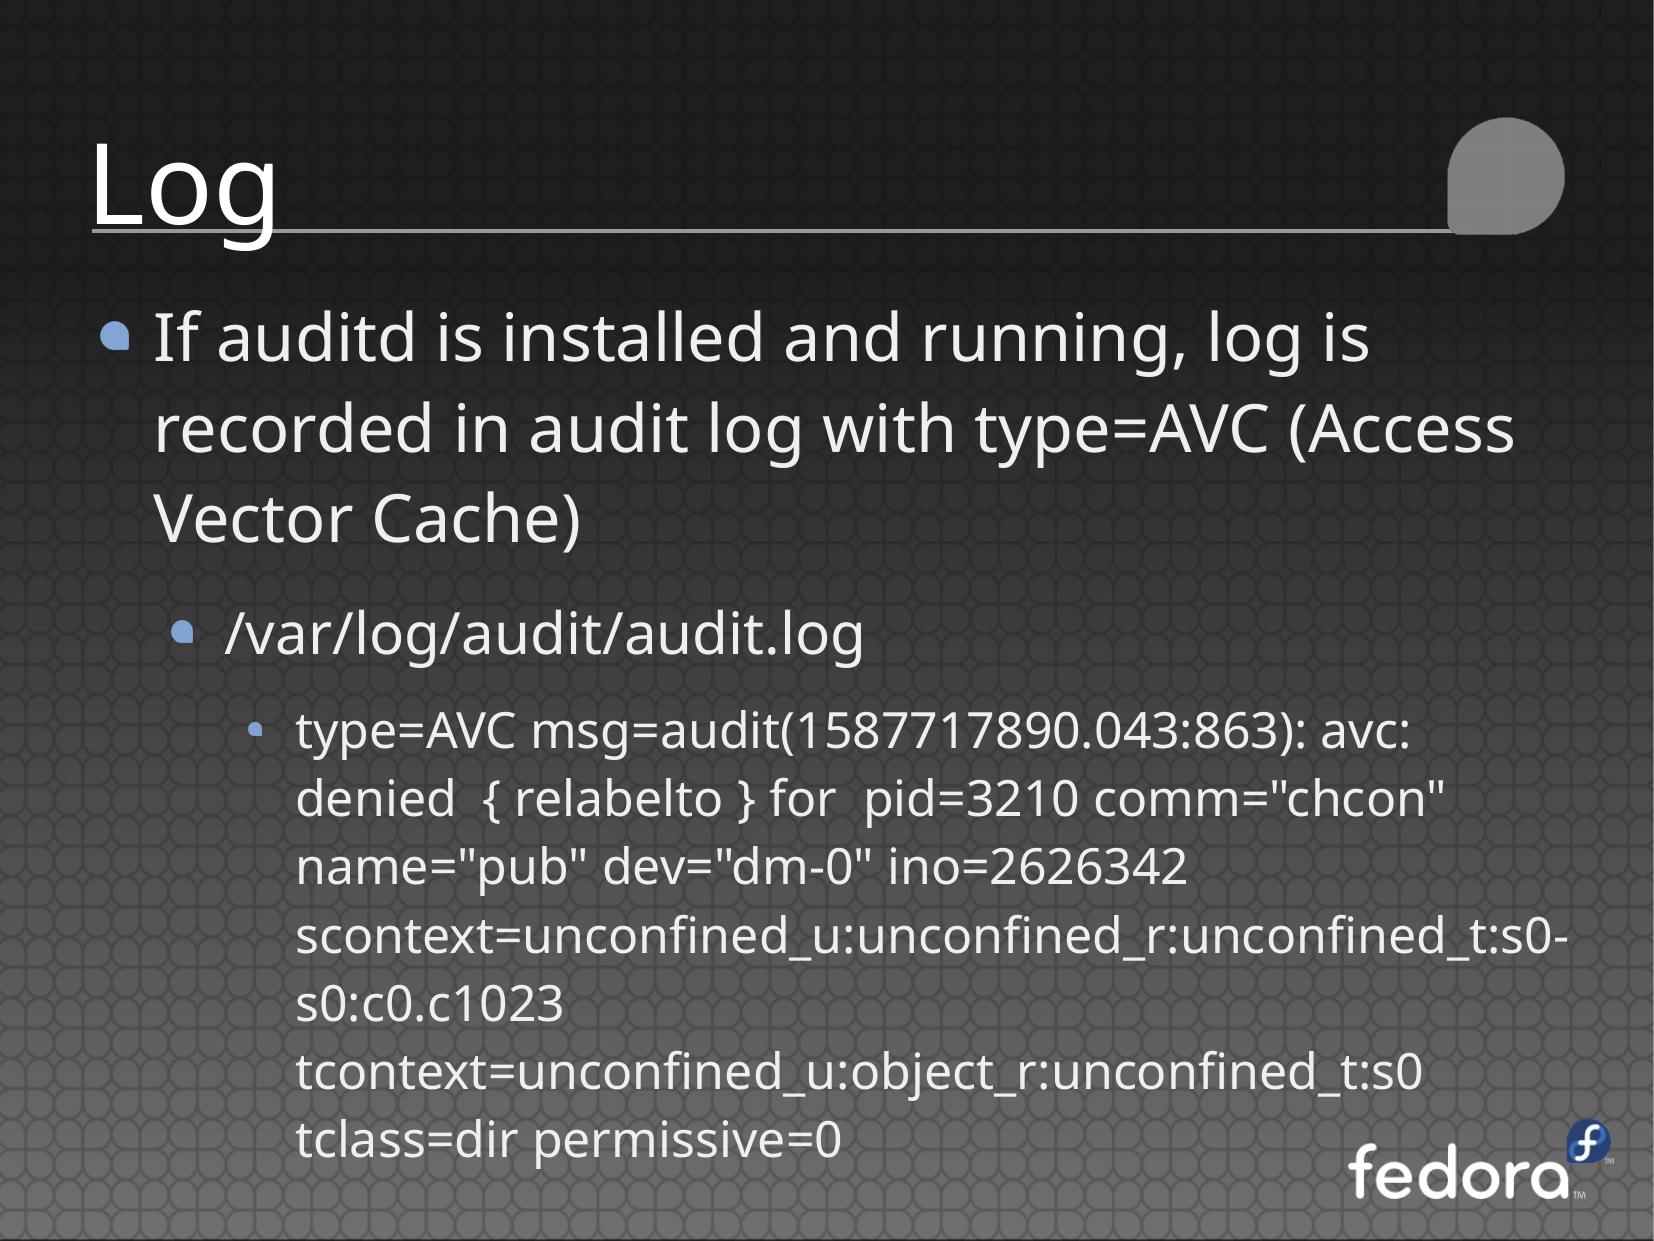

# Log
If auditd is installed and running, log is recorded in audit log with type=AVC (Access Vector Cache)
/var/log/audit/audit.log
type=AVC msg=audit(1587717890.043:863): avc: denied { relabelto } for pid=3210 comm="chcon" name="pub" dev="dm-0" ino=2626342 scontext=unconfined_u:unconfined_r:unconfined_t:s0-s0:c0.c1023 tcontext=unconfined_u:object_r:unconfined_t:s0 tclass=dir permissive=0